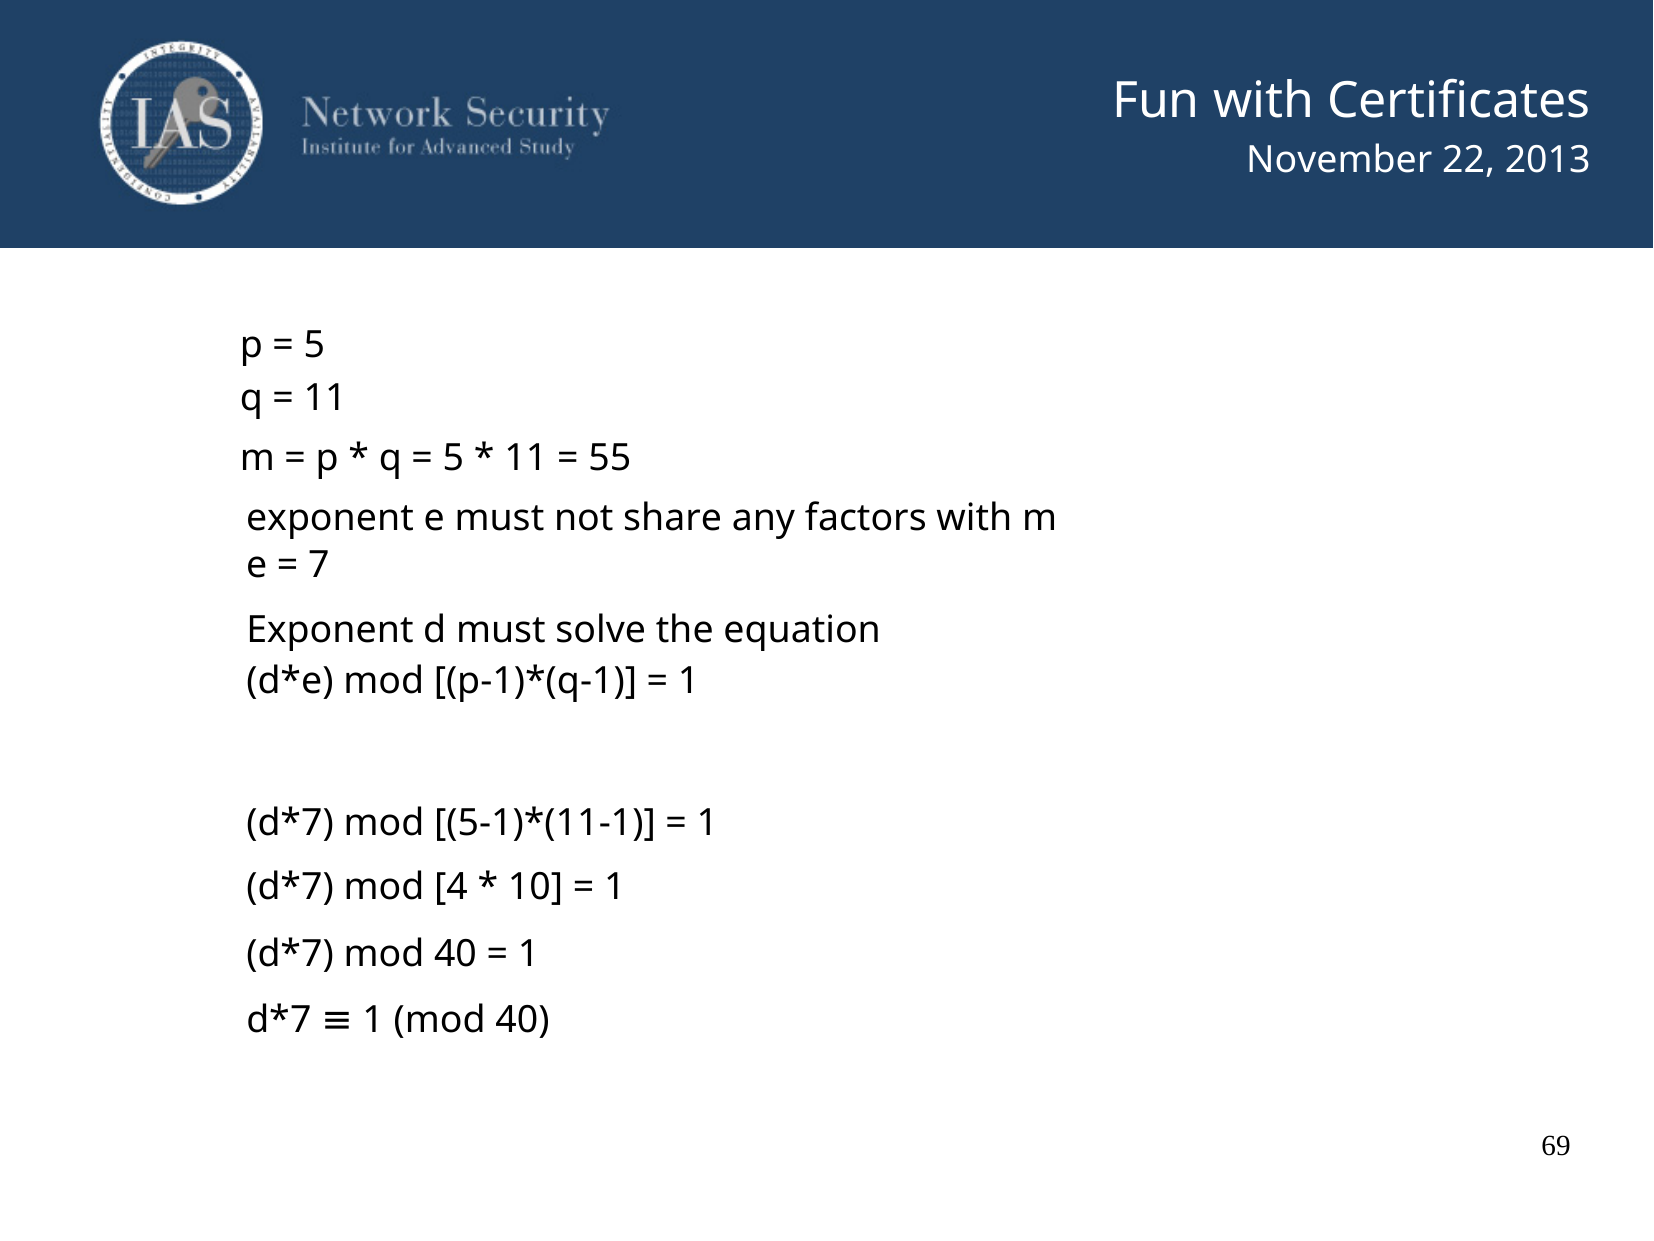

p = 5
q = 11
m = p * q = 5 * 11 = 55
exponent e must not share any factors with m
e = 7
Exponent d must solve the equation
(d*e) mod [(p-1)*(q-1)] = 1
(d*7) mod [(5-1)*(11-1)] = 1
(d*7) mod [4 * 10] = 1
(d*7) mod 40 = 1
d*7 ≡ 1 (mod 40)
69